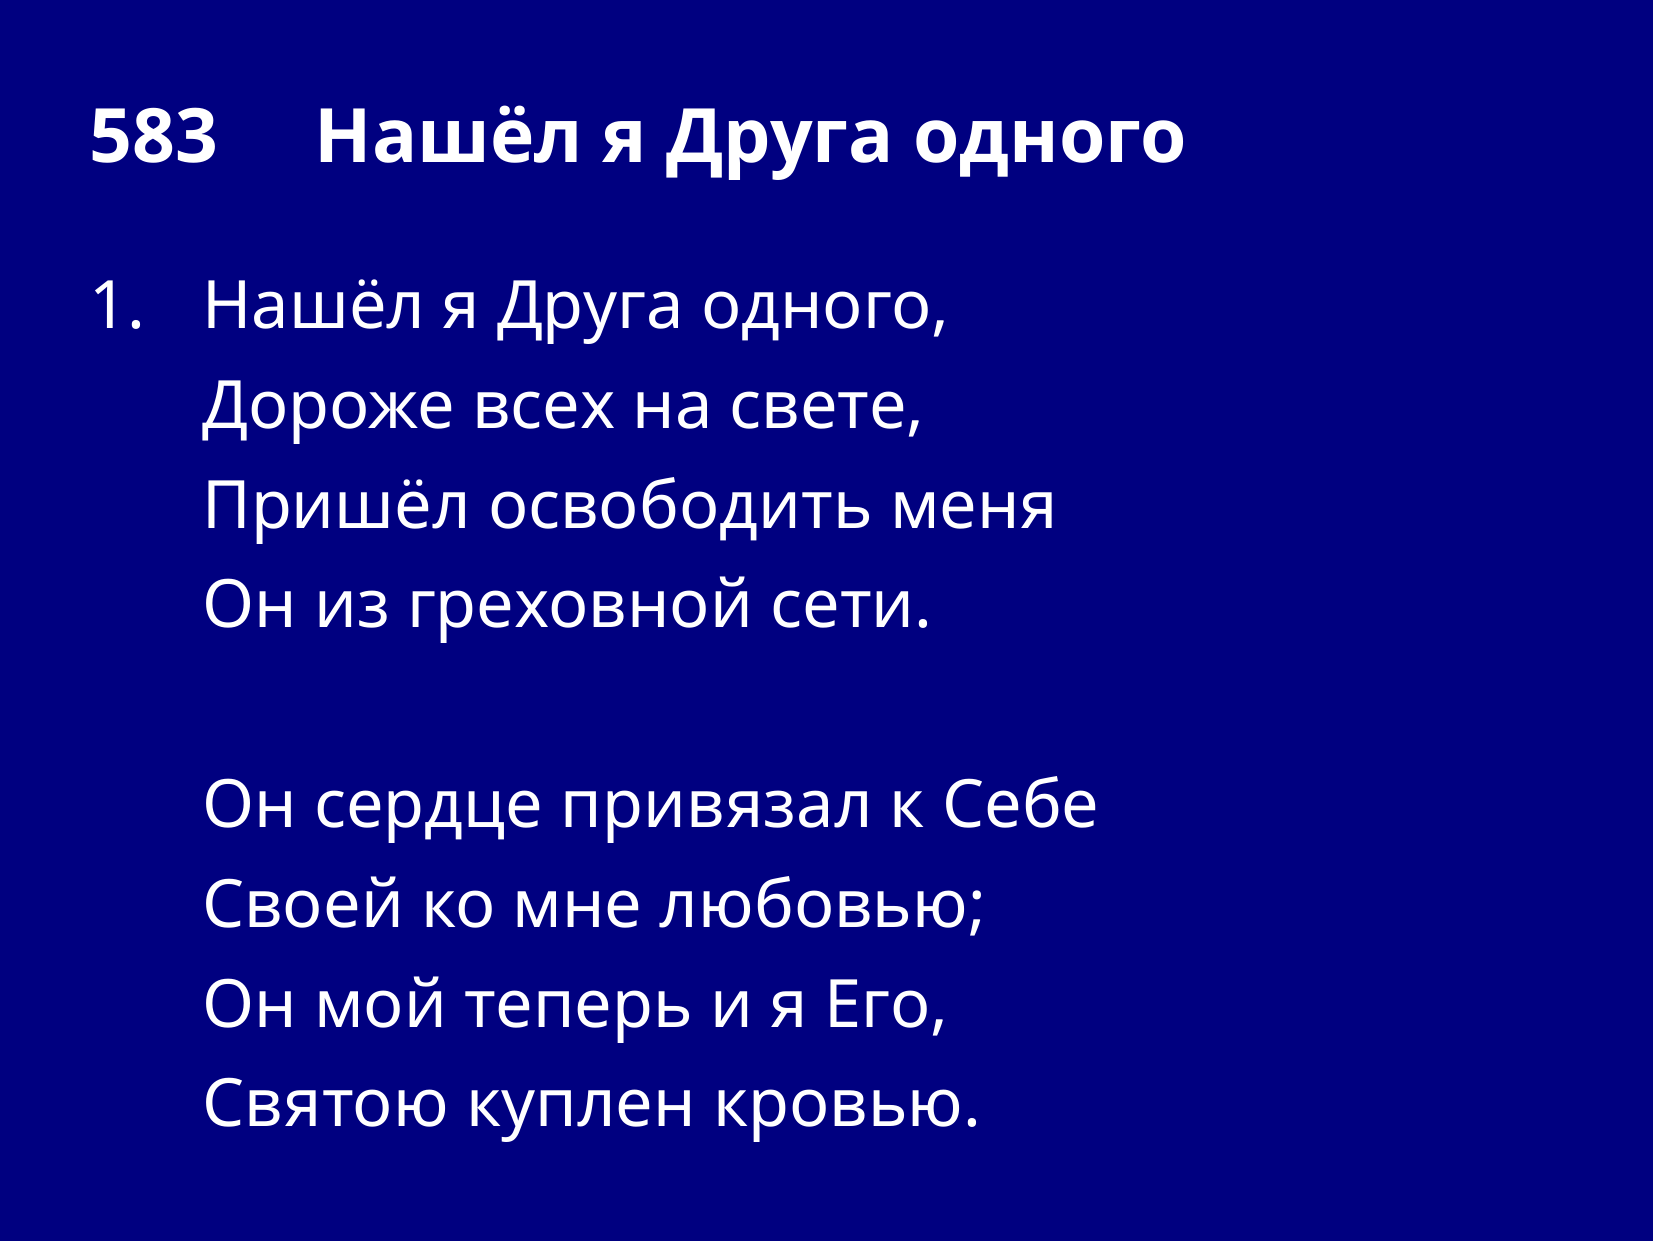

583	Нашёл я Друга одного
1.	Нашёл я Друга одного,
	Дороже всех на свете,
	Пришёл освободить меня
	Он из греховной сети.
	Он сердце привязал к Себе
	Своей ко мне любовью;
	Он мой теперь и я Его,
	Святою куплен кровью.